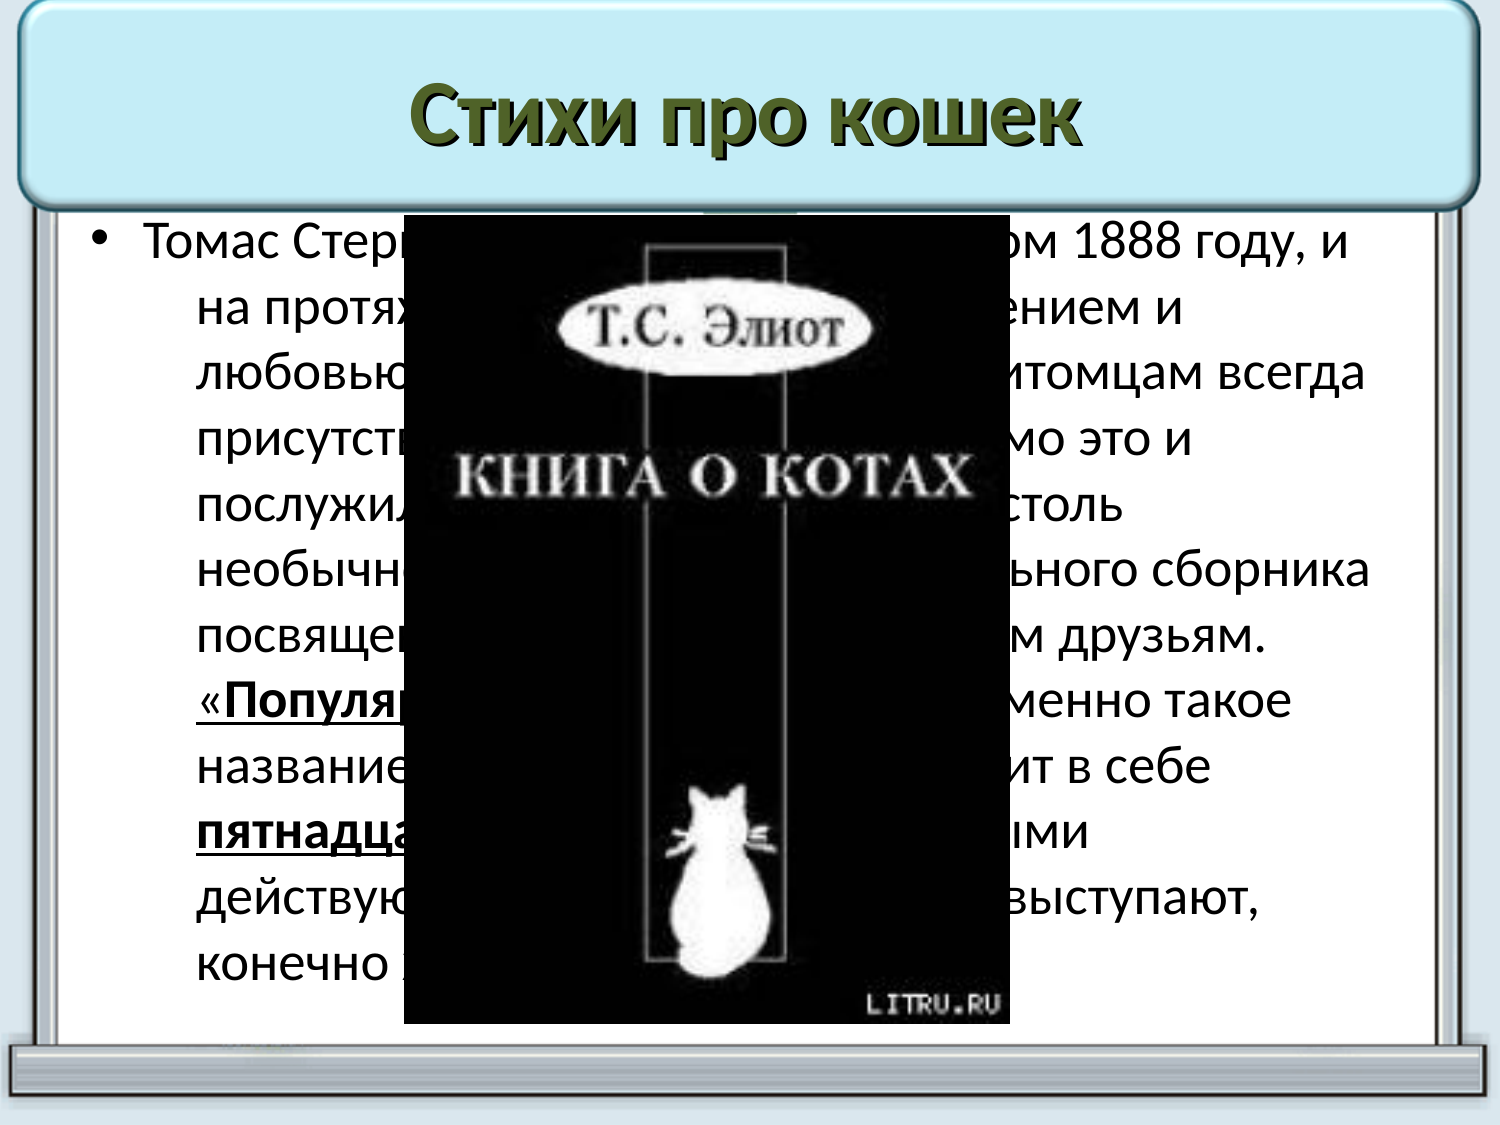

# Стихи про кошек
Томас Стернз Элиот родился в далеком 1888 году, и на протяжении всей жизни с уважением и любовью относился к пушистым питомцам всегда присутствующим в его доме. Видимо это и послужило мотивом к написанию столь необычного, забавного и удивительного сборника посвященного нашим четвероногим друзьям. «Популярная наука о кошках» – именно такое название имеет сборник и содержит в себе пятнадцать стихотворений, главными действующими лицами в которых выступают, конечно же, кошки!